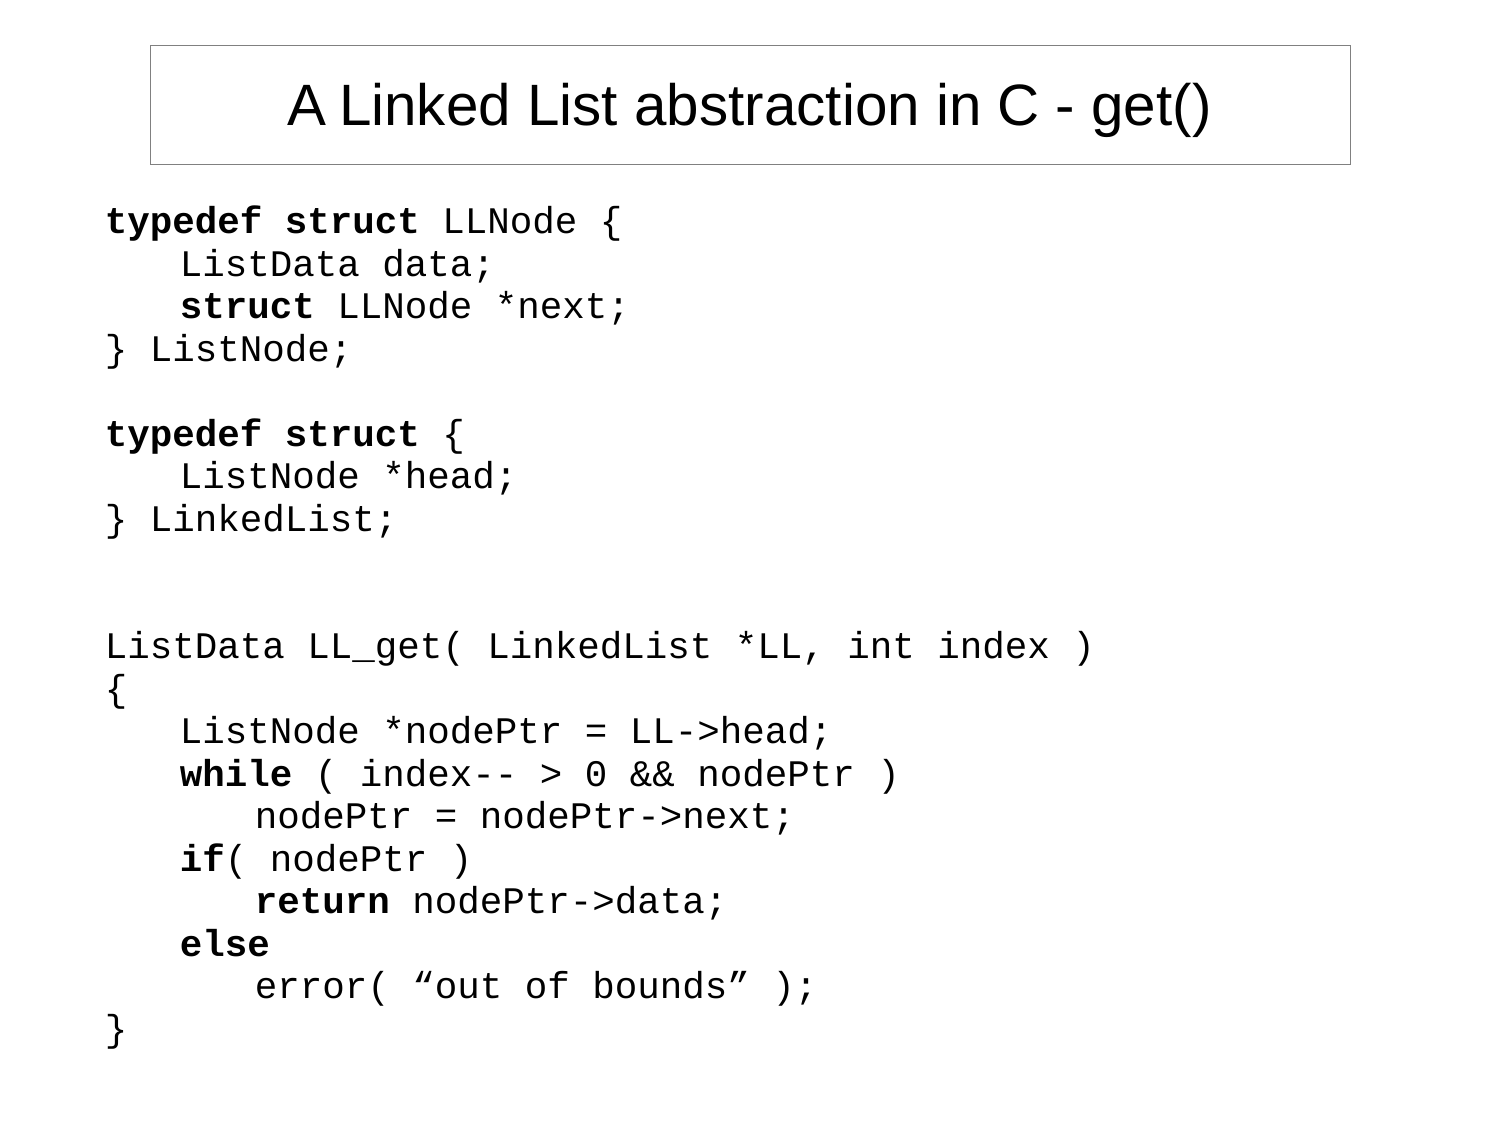

A Linked List abstraction in C - get()
typedef struct LLNode {
	ListData data;
	struct LLNode *next;
} ListNode;
typedef struct {
	ListNode *head;
} LinkedList;
ListData LL_get( LinkedList *LL, int index )
{
	ListNode *nodePtr = LL->head;
	while ( index-- > 0 && nodePtr )
		nodePtr = nodePtr->next;
	if( nodePtr )
		return nodePtr->data;
	else
		error( “out of bounds” );
}